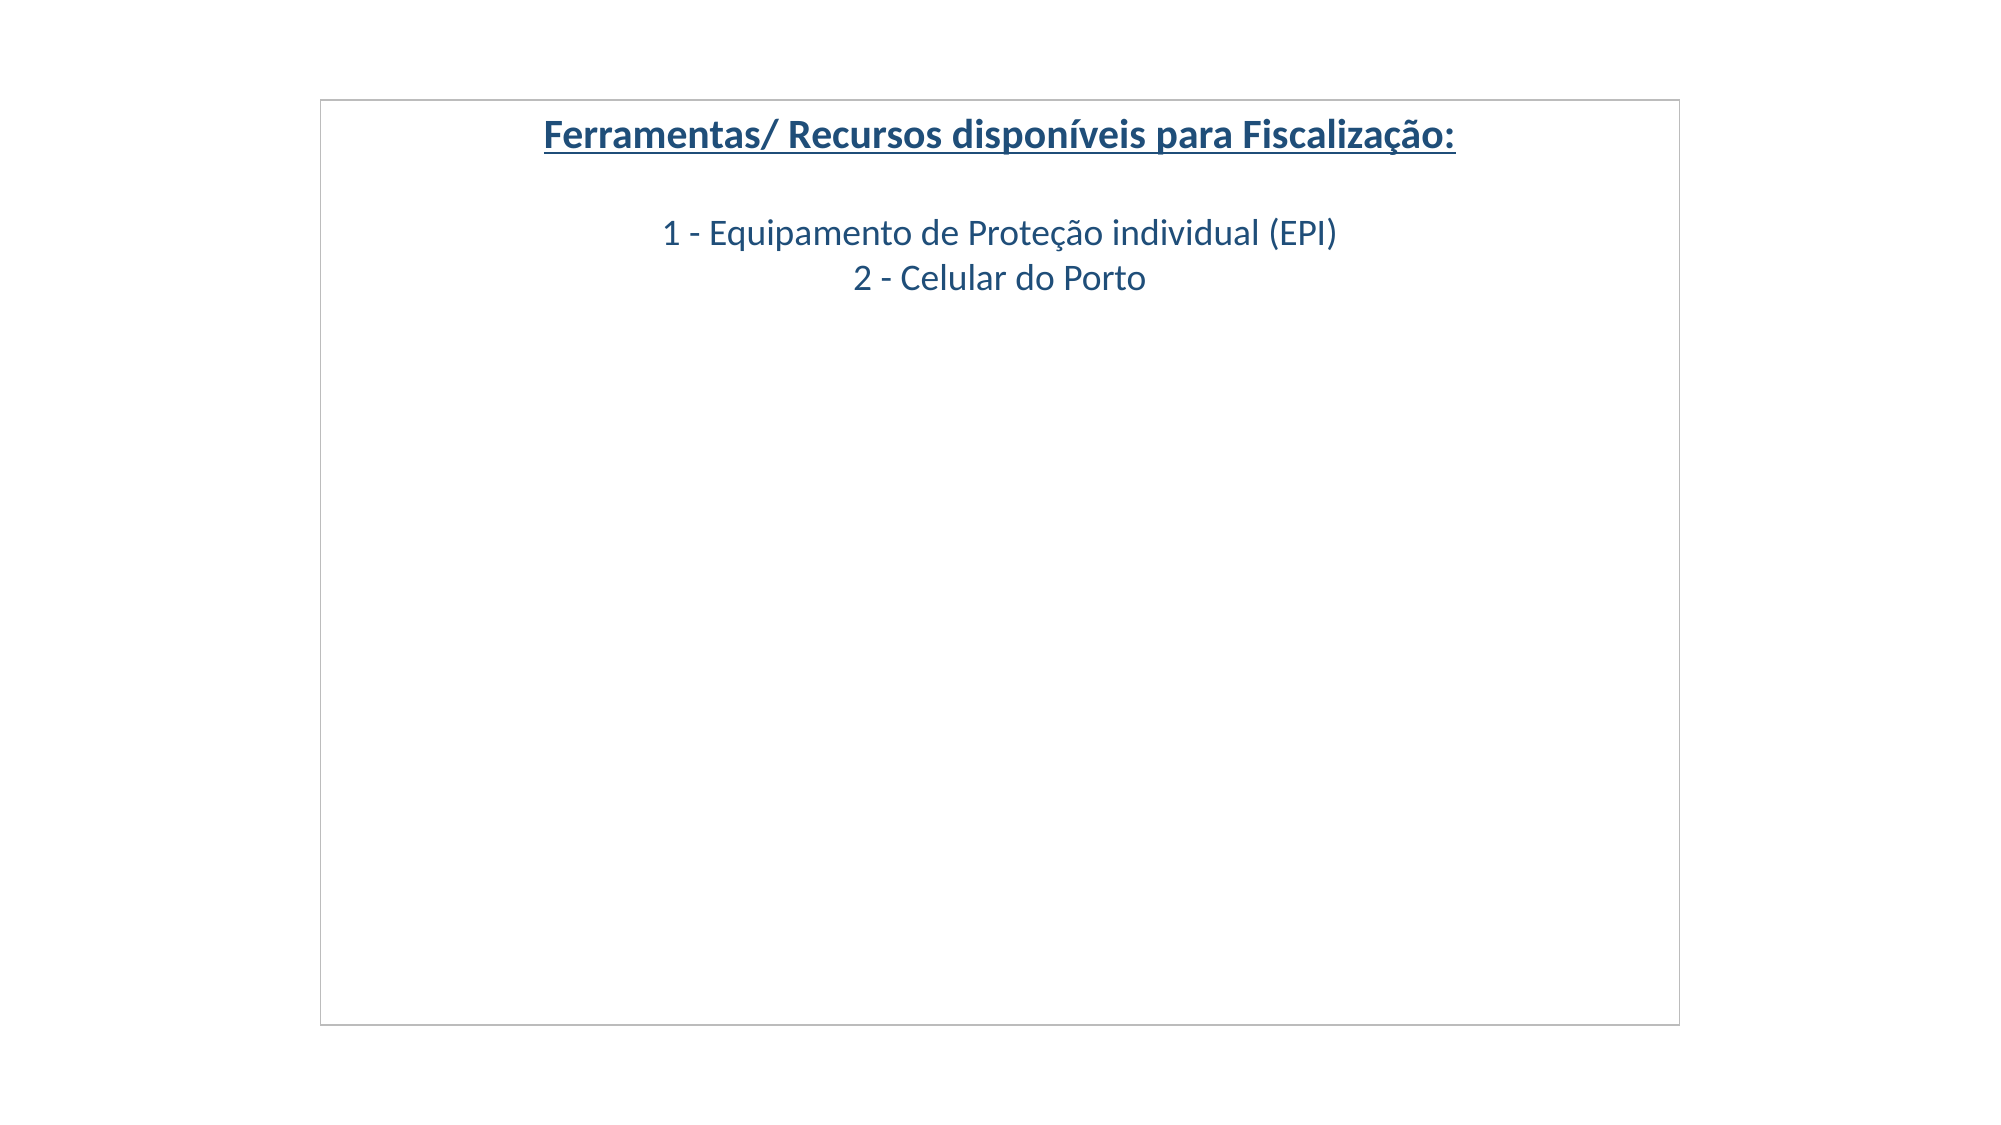

Ferramentas/ Recursos disponíveis para Fiscalização:
1 - Equipamento de Proteção individual (EPI)
2 - Celular do Porto